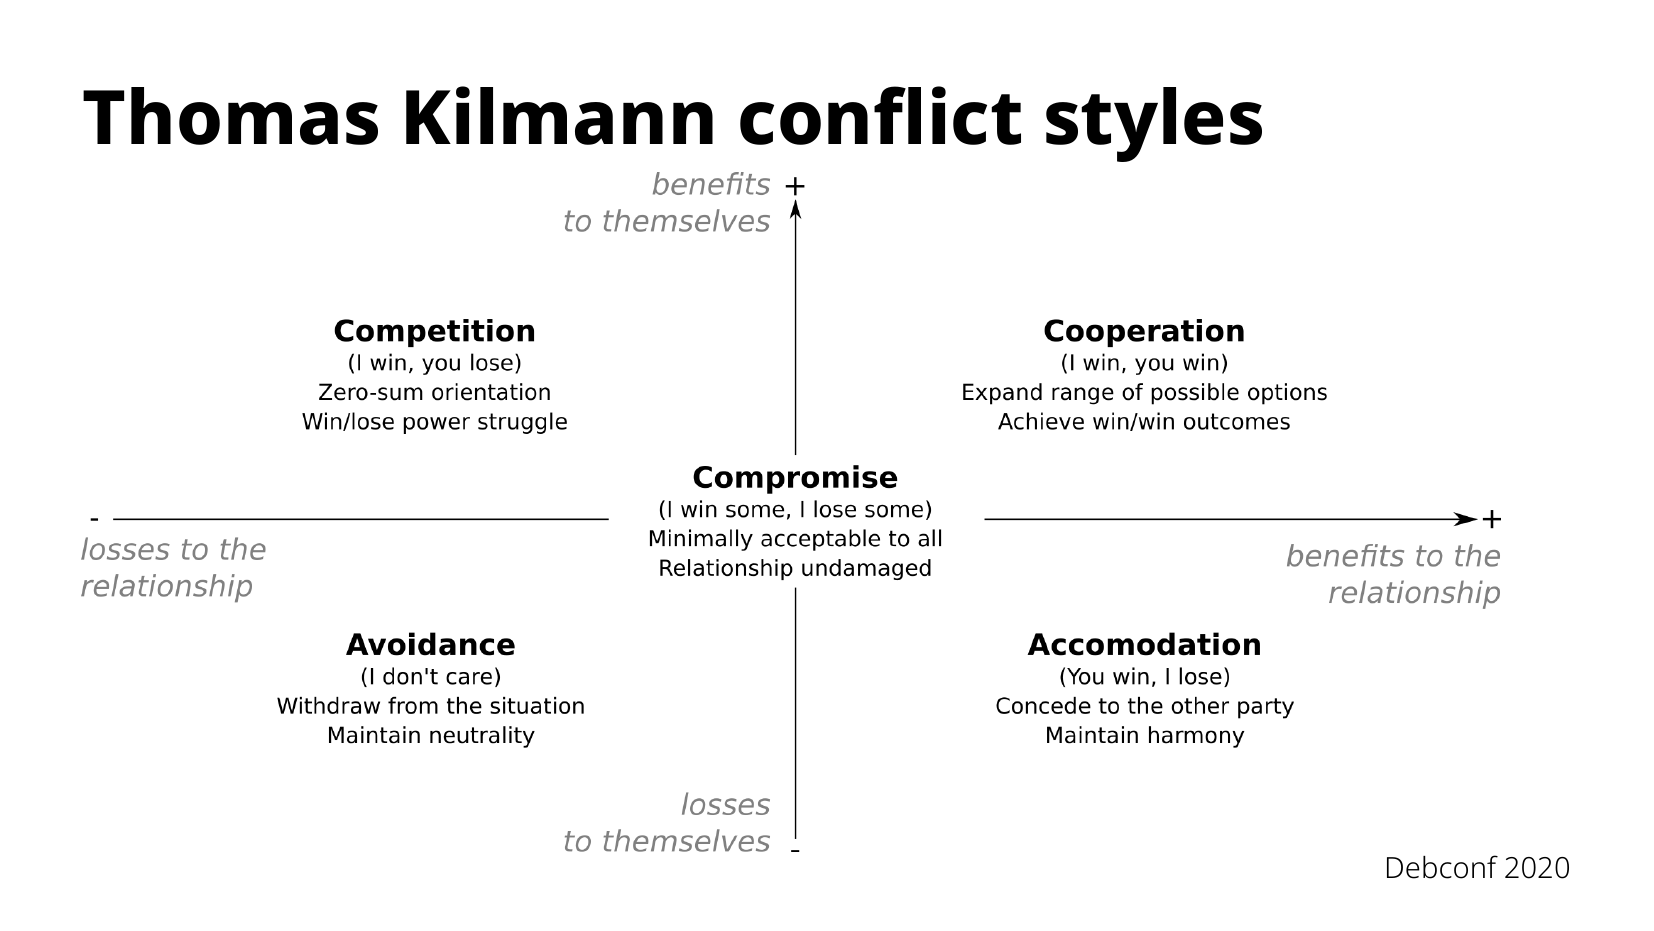

# Thomas Kilmann conflict styles
Debconf 2020